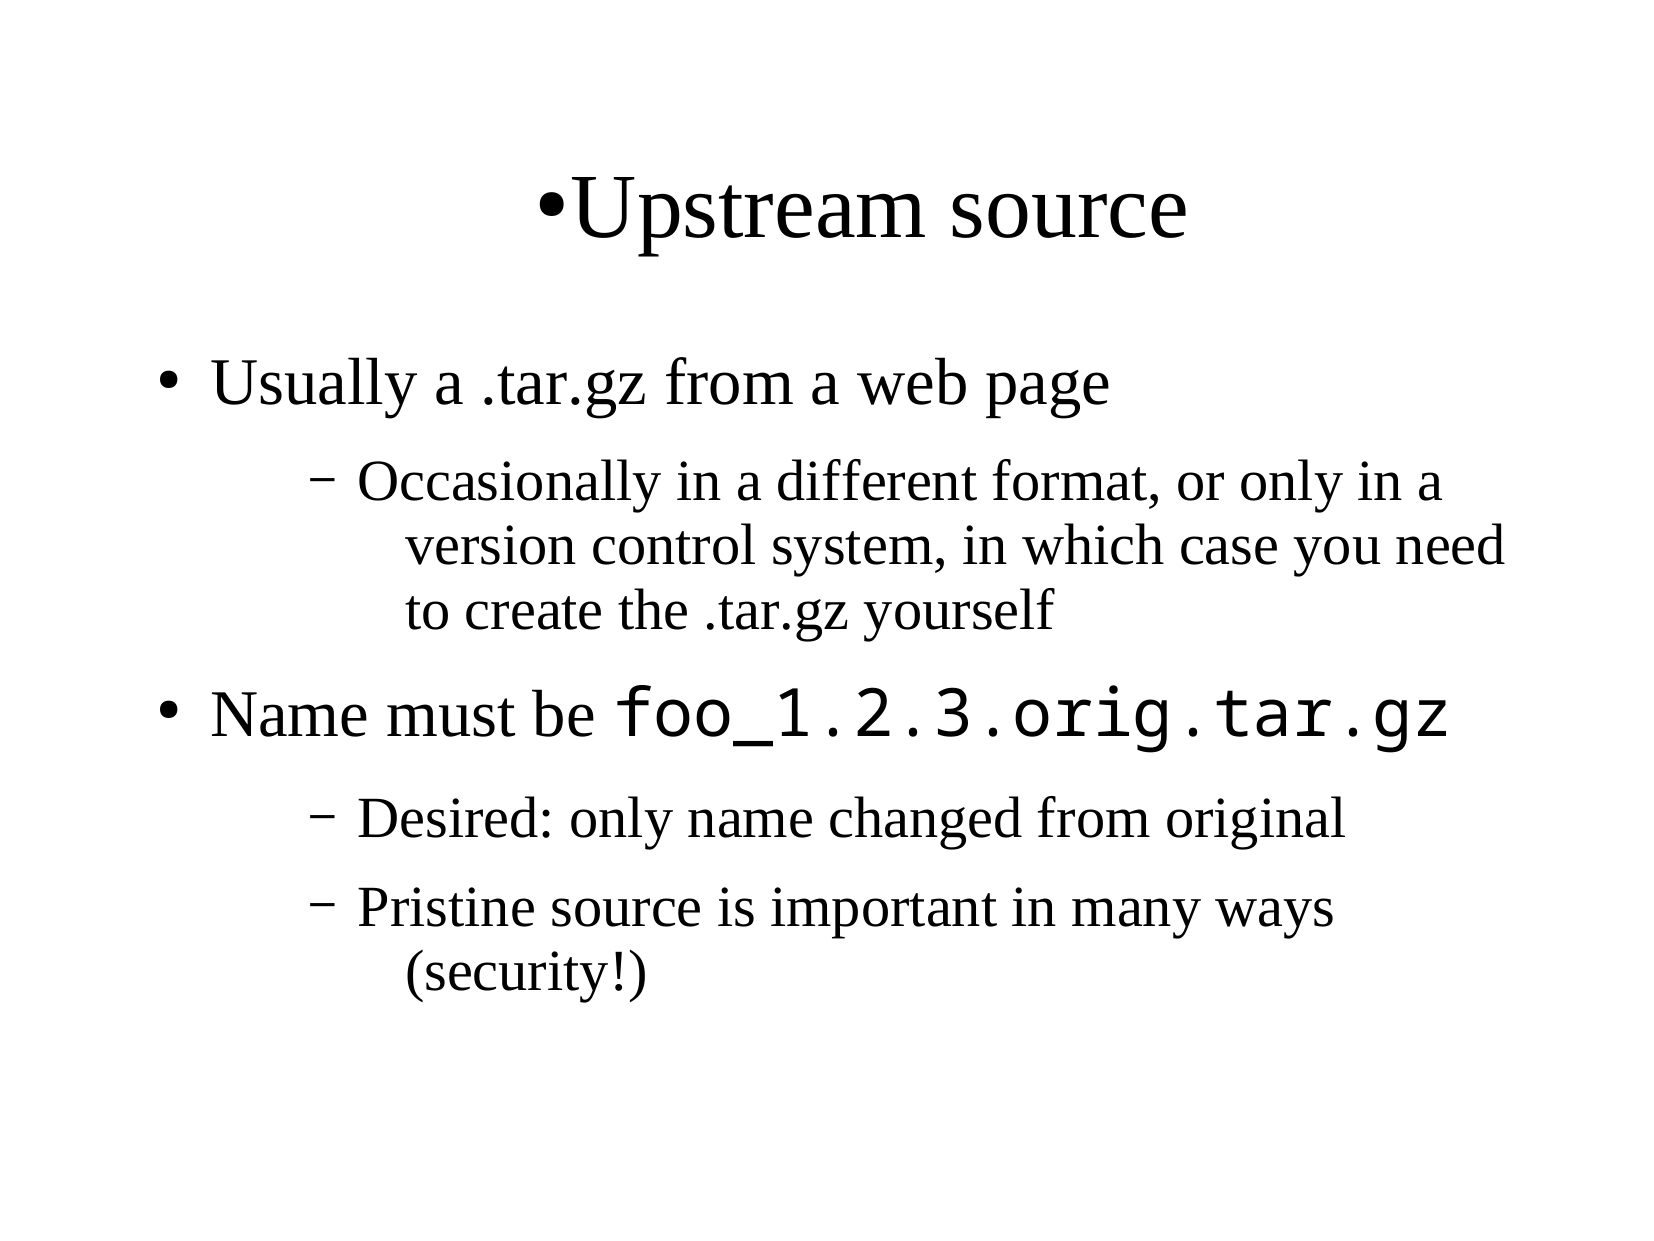

# Upstream source
Usually a .tar.gz from a web page
Occasionally in a different format, or only in a version control system, in which case you need to create the .tar.gz yourself
Name must be foo_1.2.3.orig.tar.gz
Desired: only name changed from original
Pristine source is important in many ways (security!)